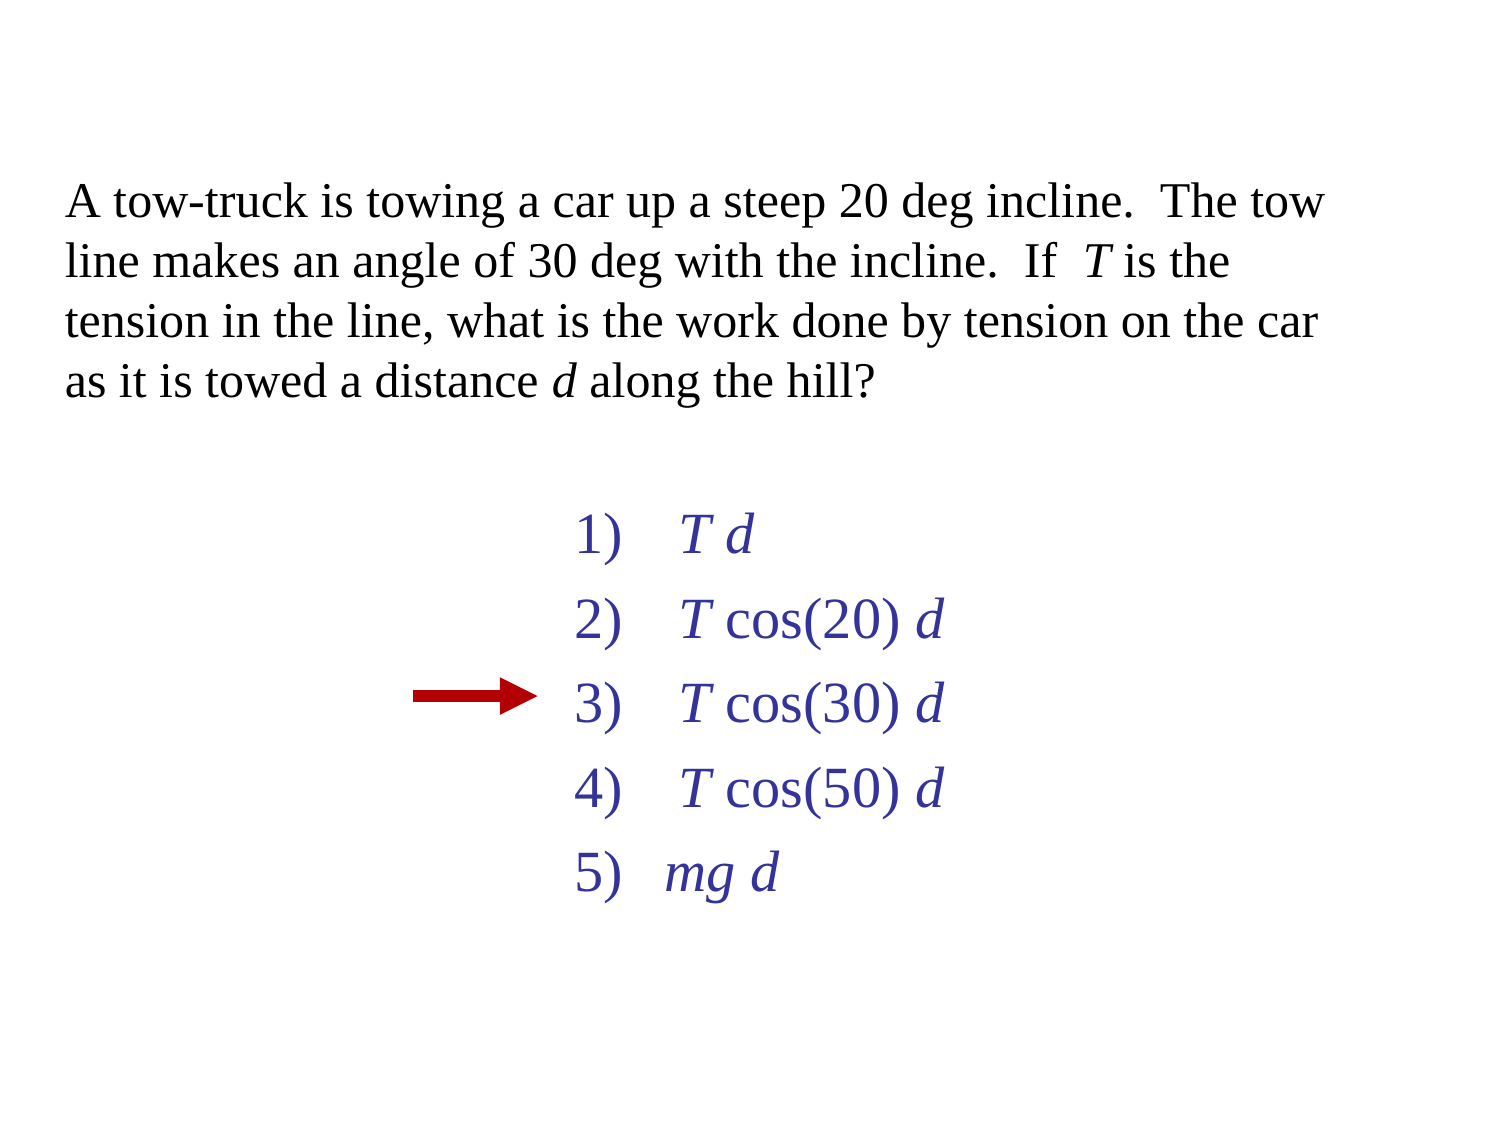

A tow-truck is towing a car up a steep 20 deg incline. The tow line makes an angle of 30 deg with the incline. If T is the tension in the line, what is the work done by tension on the car as it is towed a distance d along the hill?
 T d
 T cos(20) d
 T cos(30) d
 T cos(50) d
 mg d